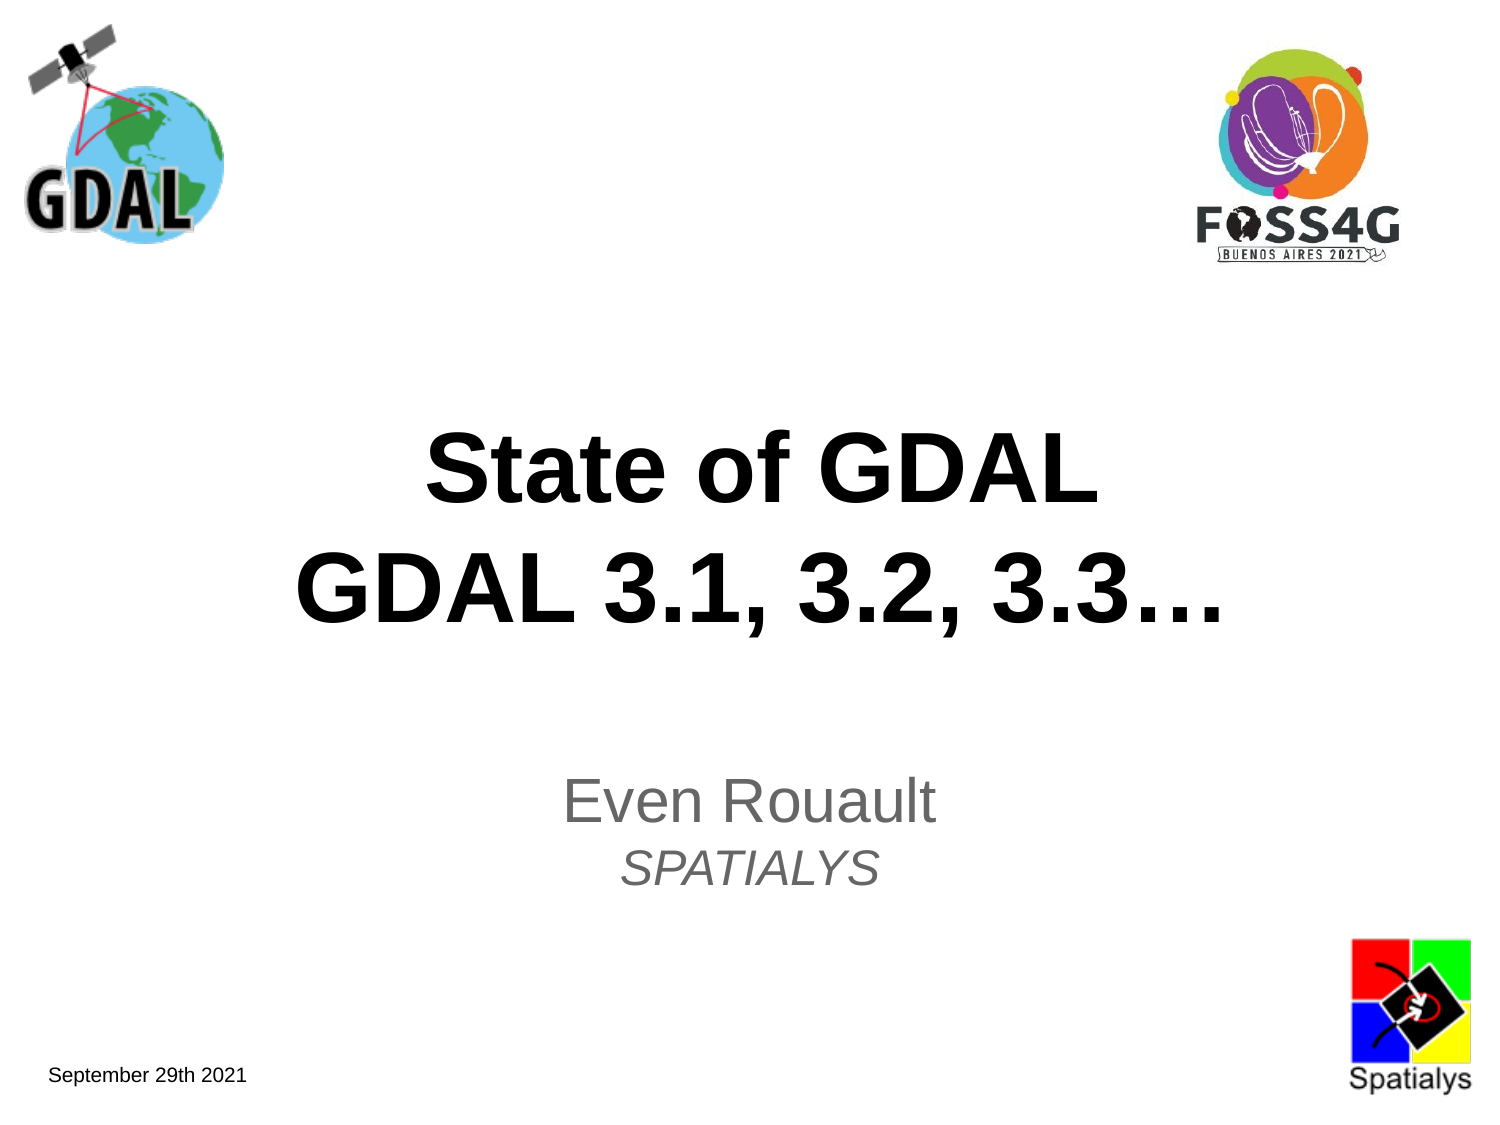

# State of GDAL GDAL 3.1, 3.2, 3.3…
Even Rouault
SPATIALYS
September 29th 2021